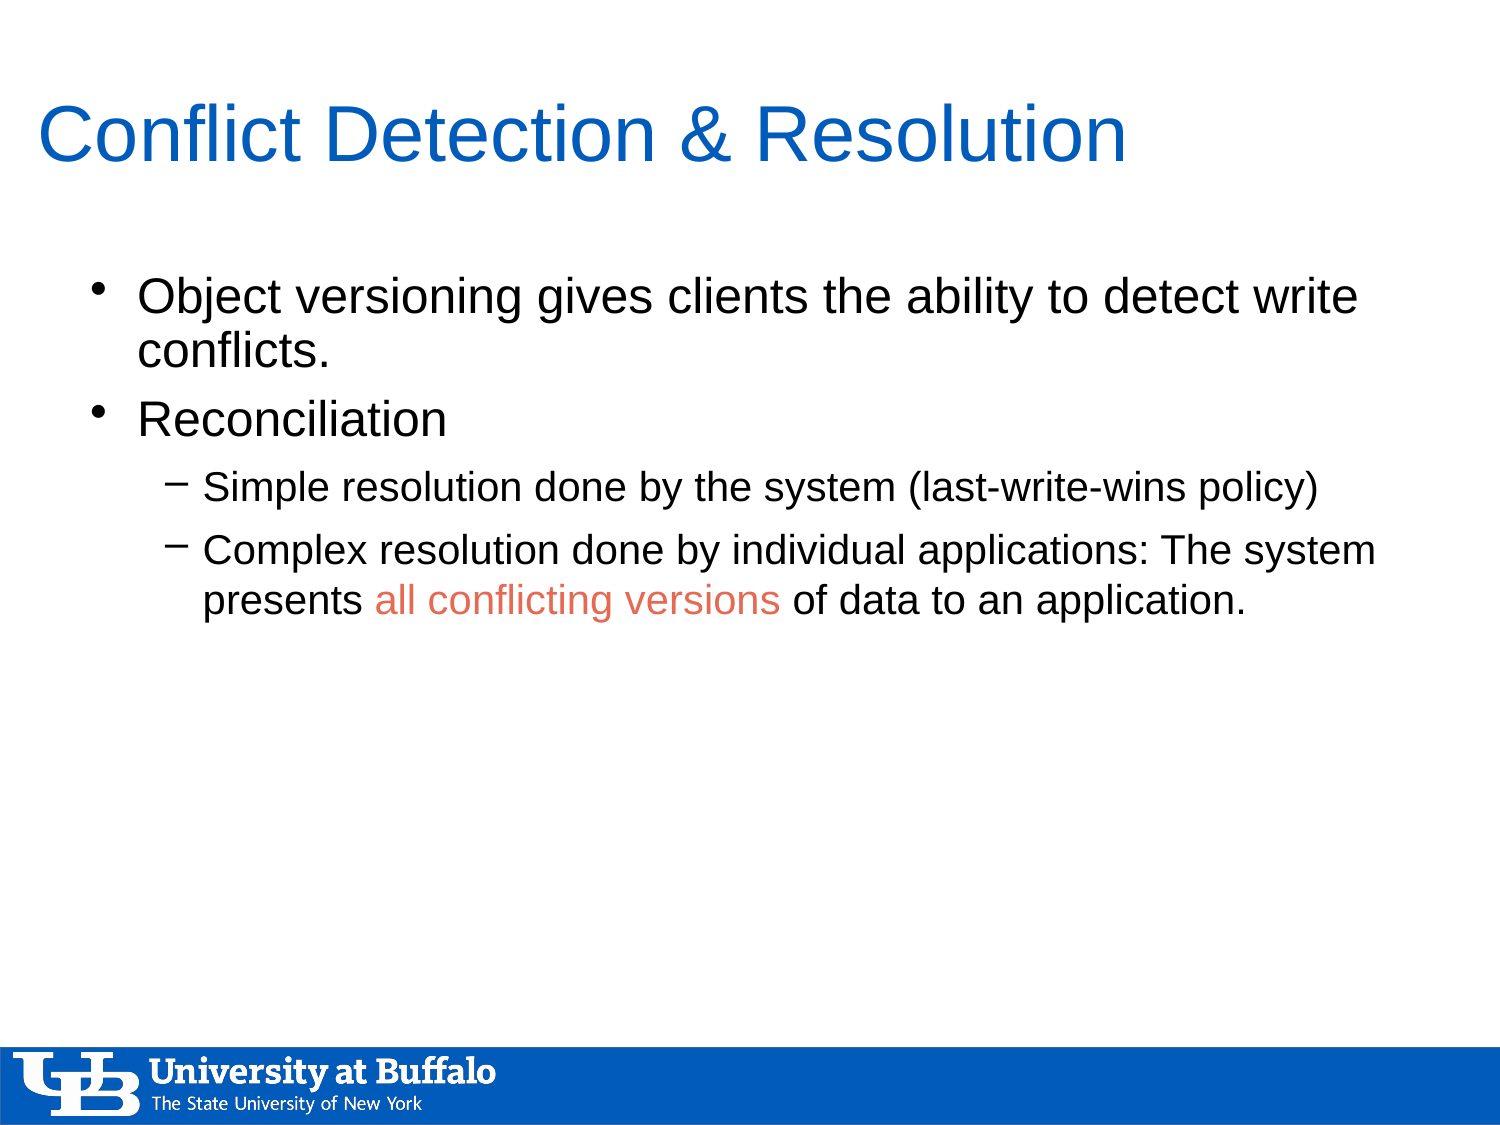

# Conflict Detection & Resolution
Object versioning gives clients the ability to detect write conflicts.
Reconciliation
Simple resolution done by the system (last-write-wins policy)
Complex resolution done by individual applications: The system presents all conflicting versions of data to an application.